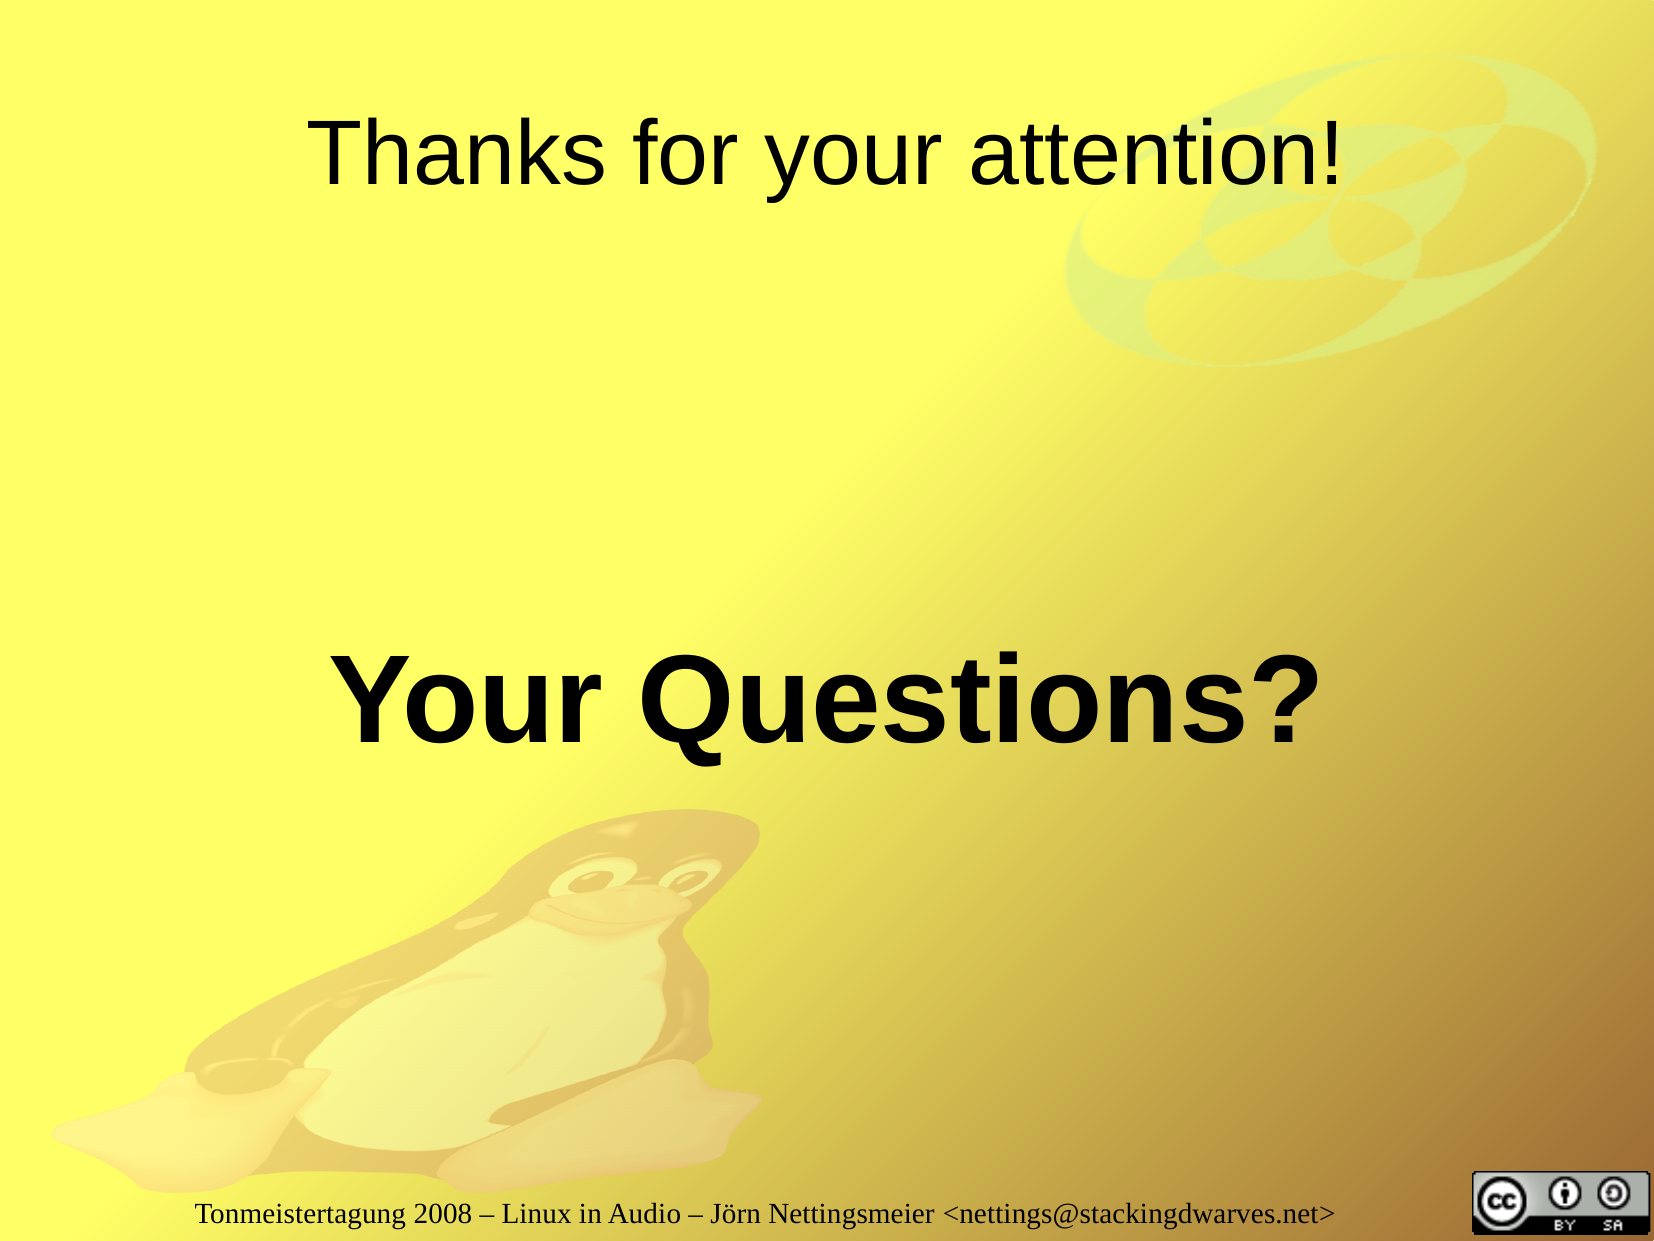

# Thanks for your attention!
Your Questions?